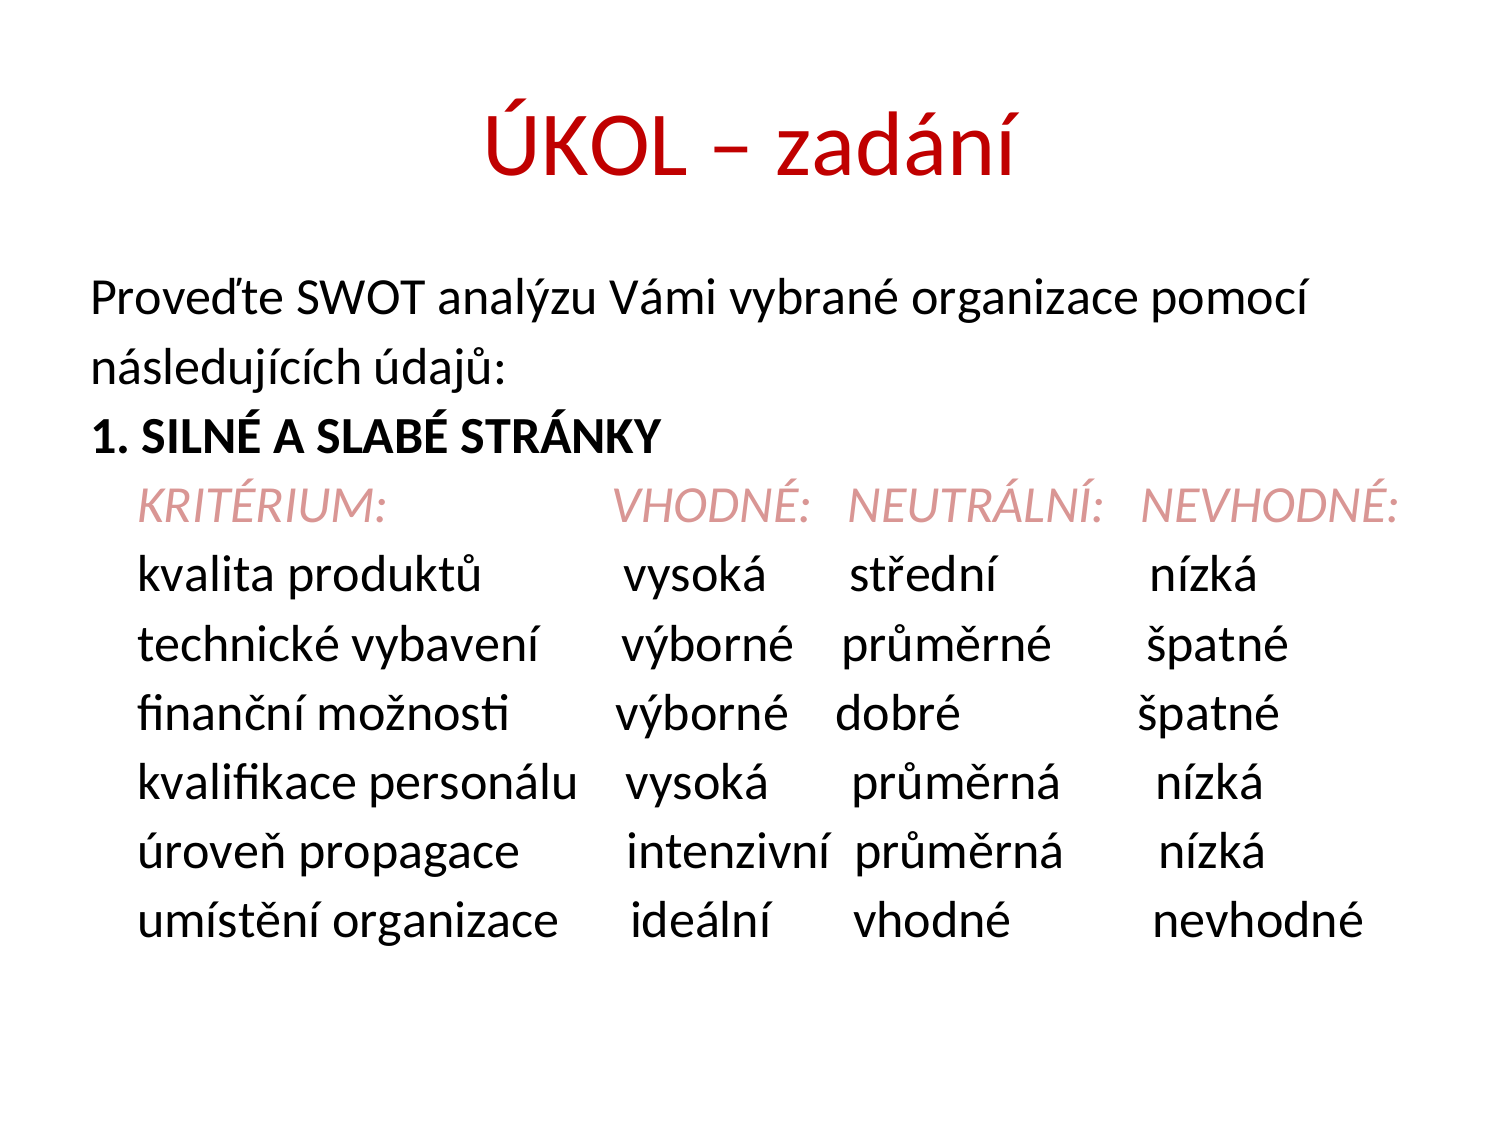

# ÚKOL – zadání
Proveďte SWOT analýzu Vámi vybrané organizace pomocí
následujících údajů:
1. SILNÉ A SLABÉ STRÁNKY
 KRITÉRIUM: VHODNÉ: NEUTRÁLNÍ: NEVHODNÉ:
 kvalita produktů vysoká střední nízká
 technické vybavení výborné průměrné špatné
 finanční možnosti výborné dobré špatné
 kvalifikace personálu vysoká průměrná nízká
 úroveň propagace intenzivní průměrná nízká
 umístění organizace ideální vhodné nevhodné